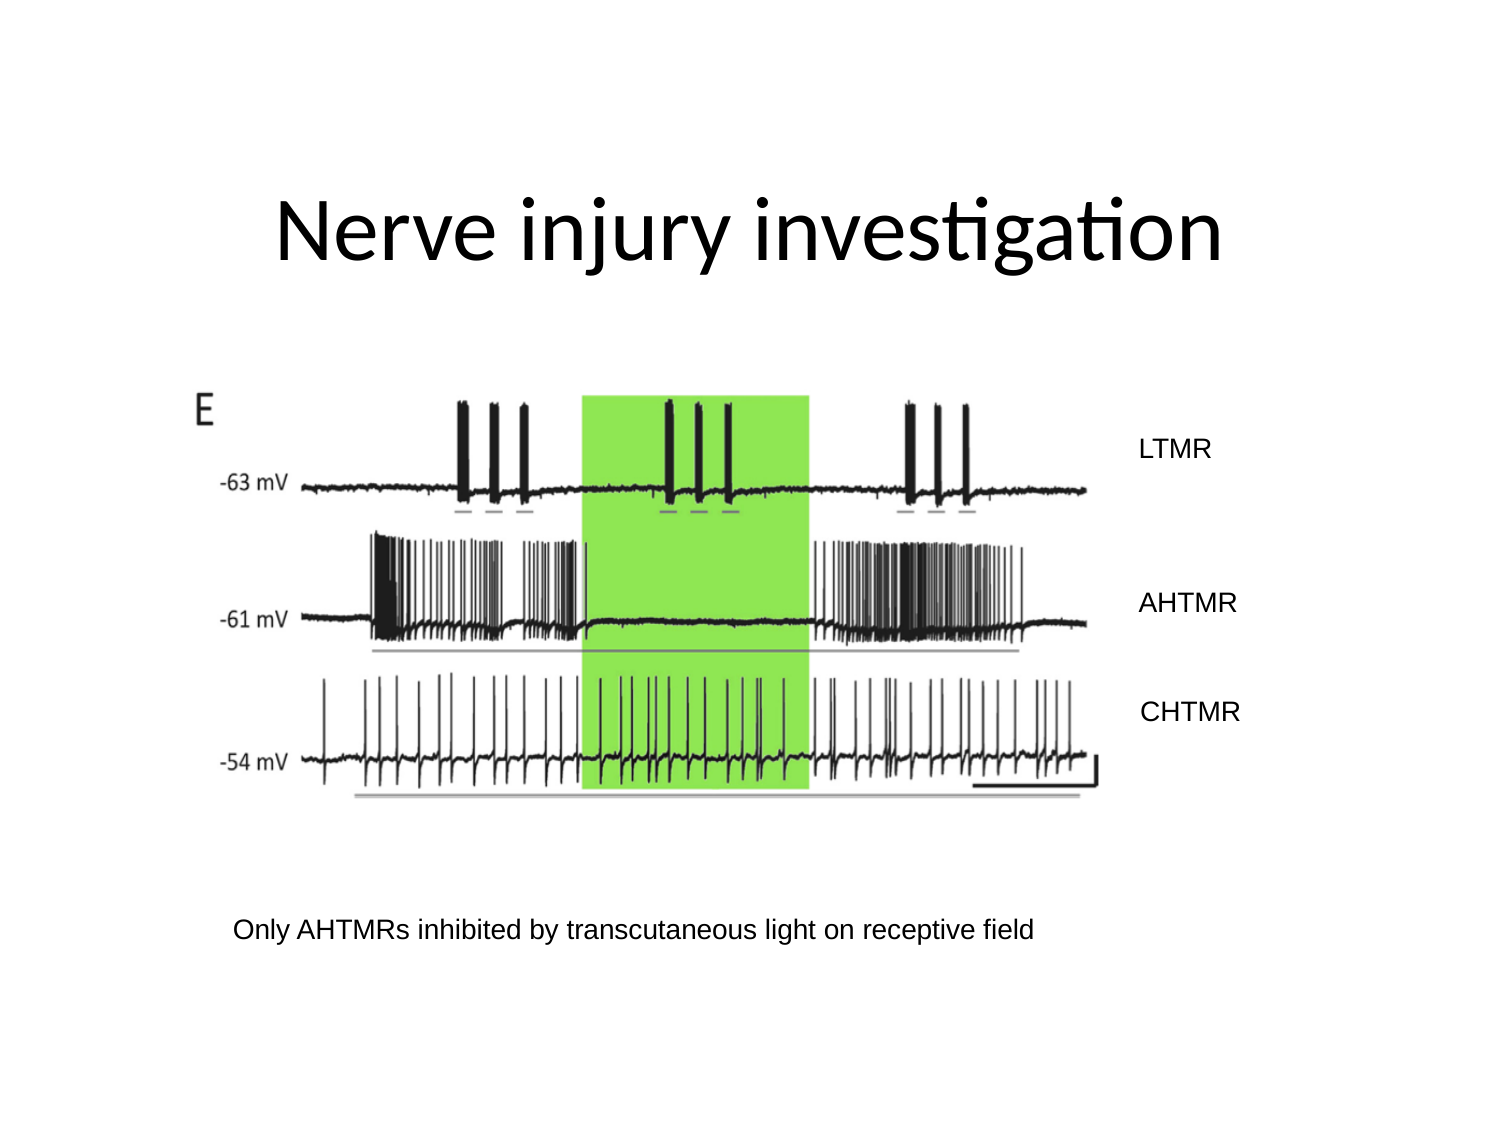

# Nerve injury investigation
LTMR
AHTMR
CHTMR
Only AHTMRs inhibited by transcutaneous light on receptive field